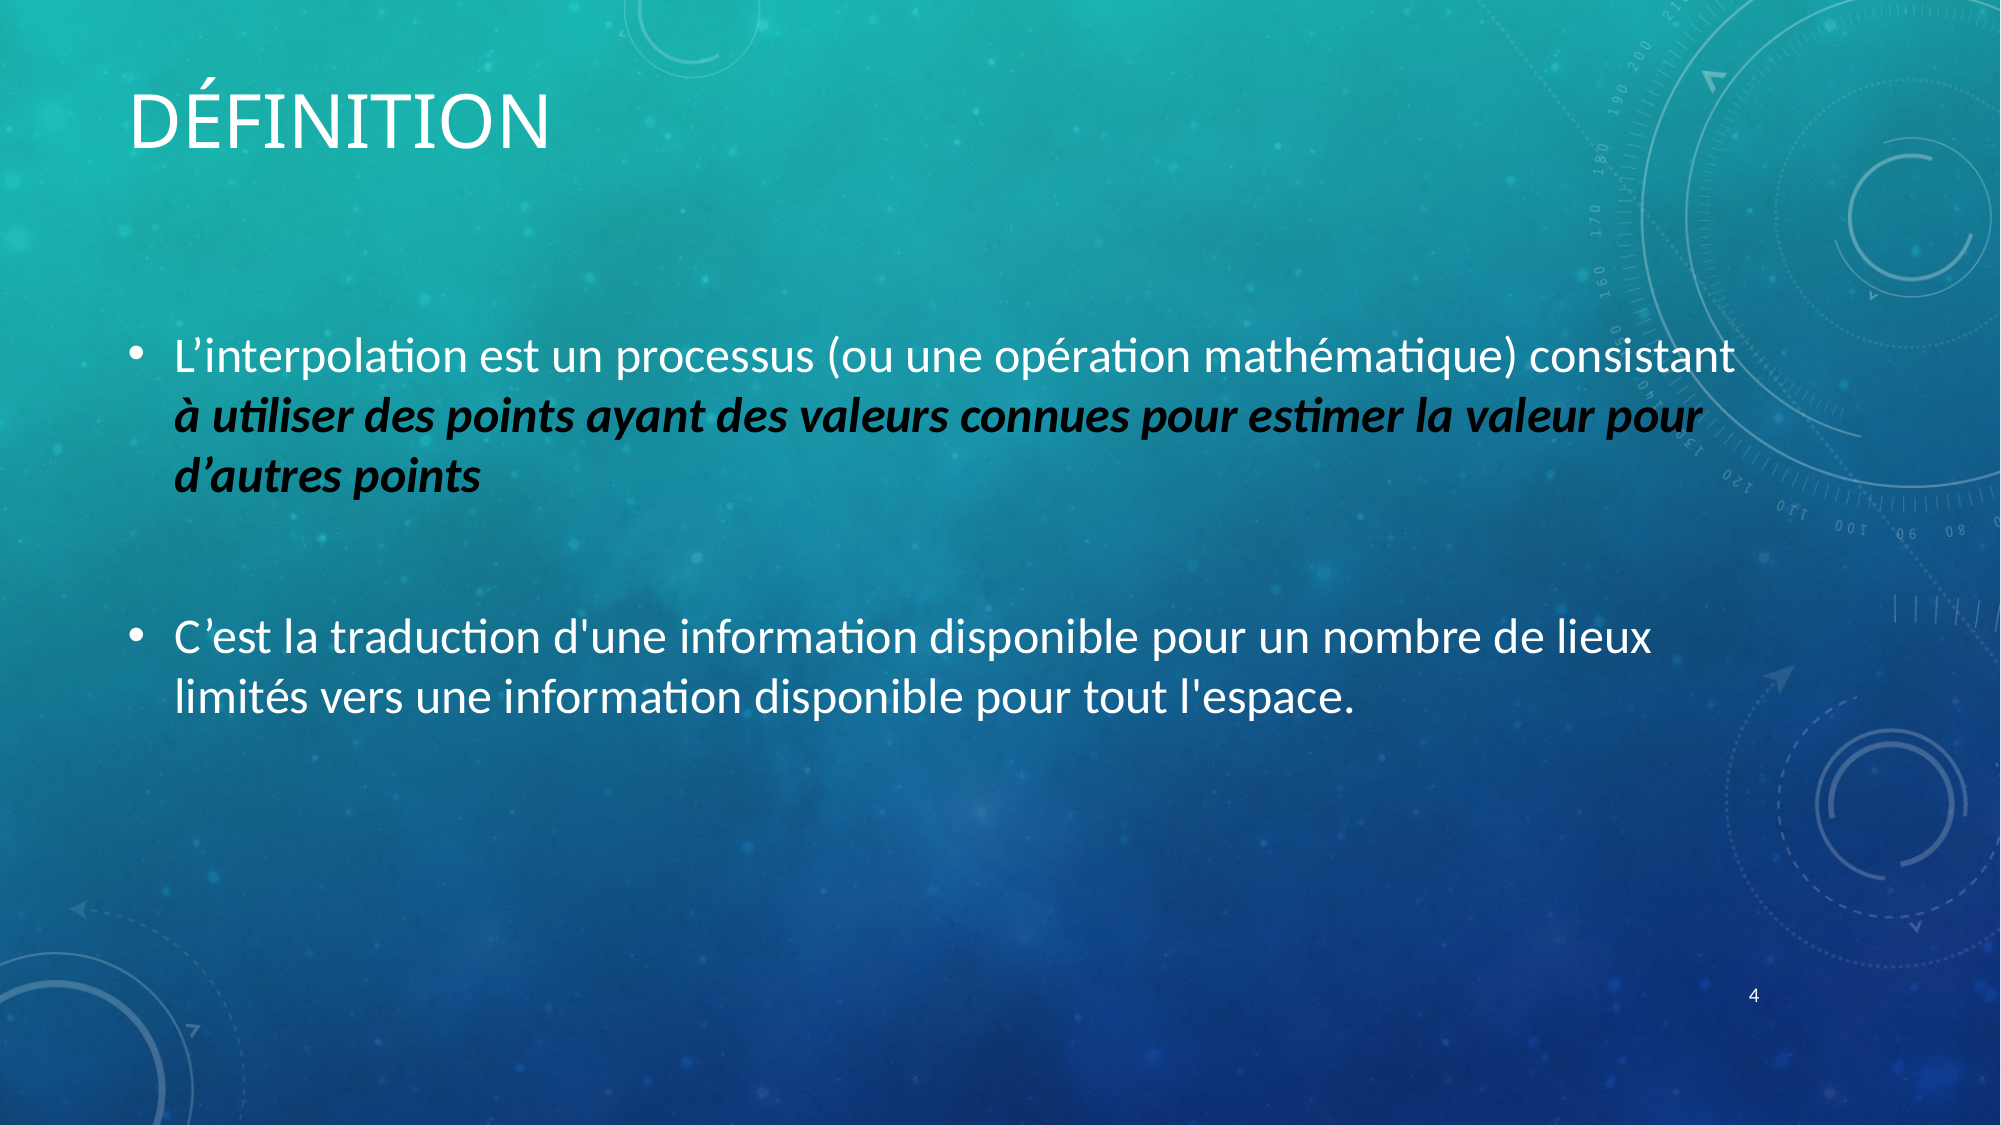

# définition
L’interpolation est un processus (ou une opération mathématique) consistant à utiliser des points ayant des valeurs connues pour estimer la valeur pour d’autres points
C’est la traduction d'une information disponible pour un nombre de lieux limités vers une information disponible pour tout l'espace.